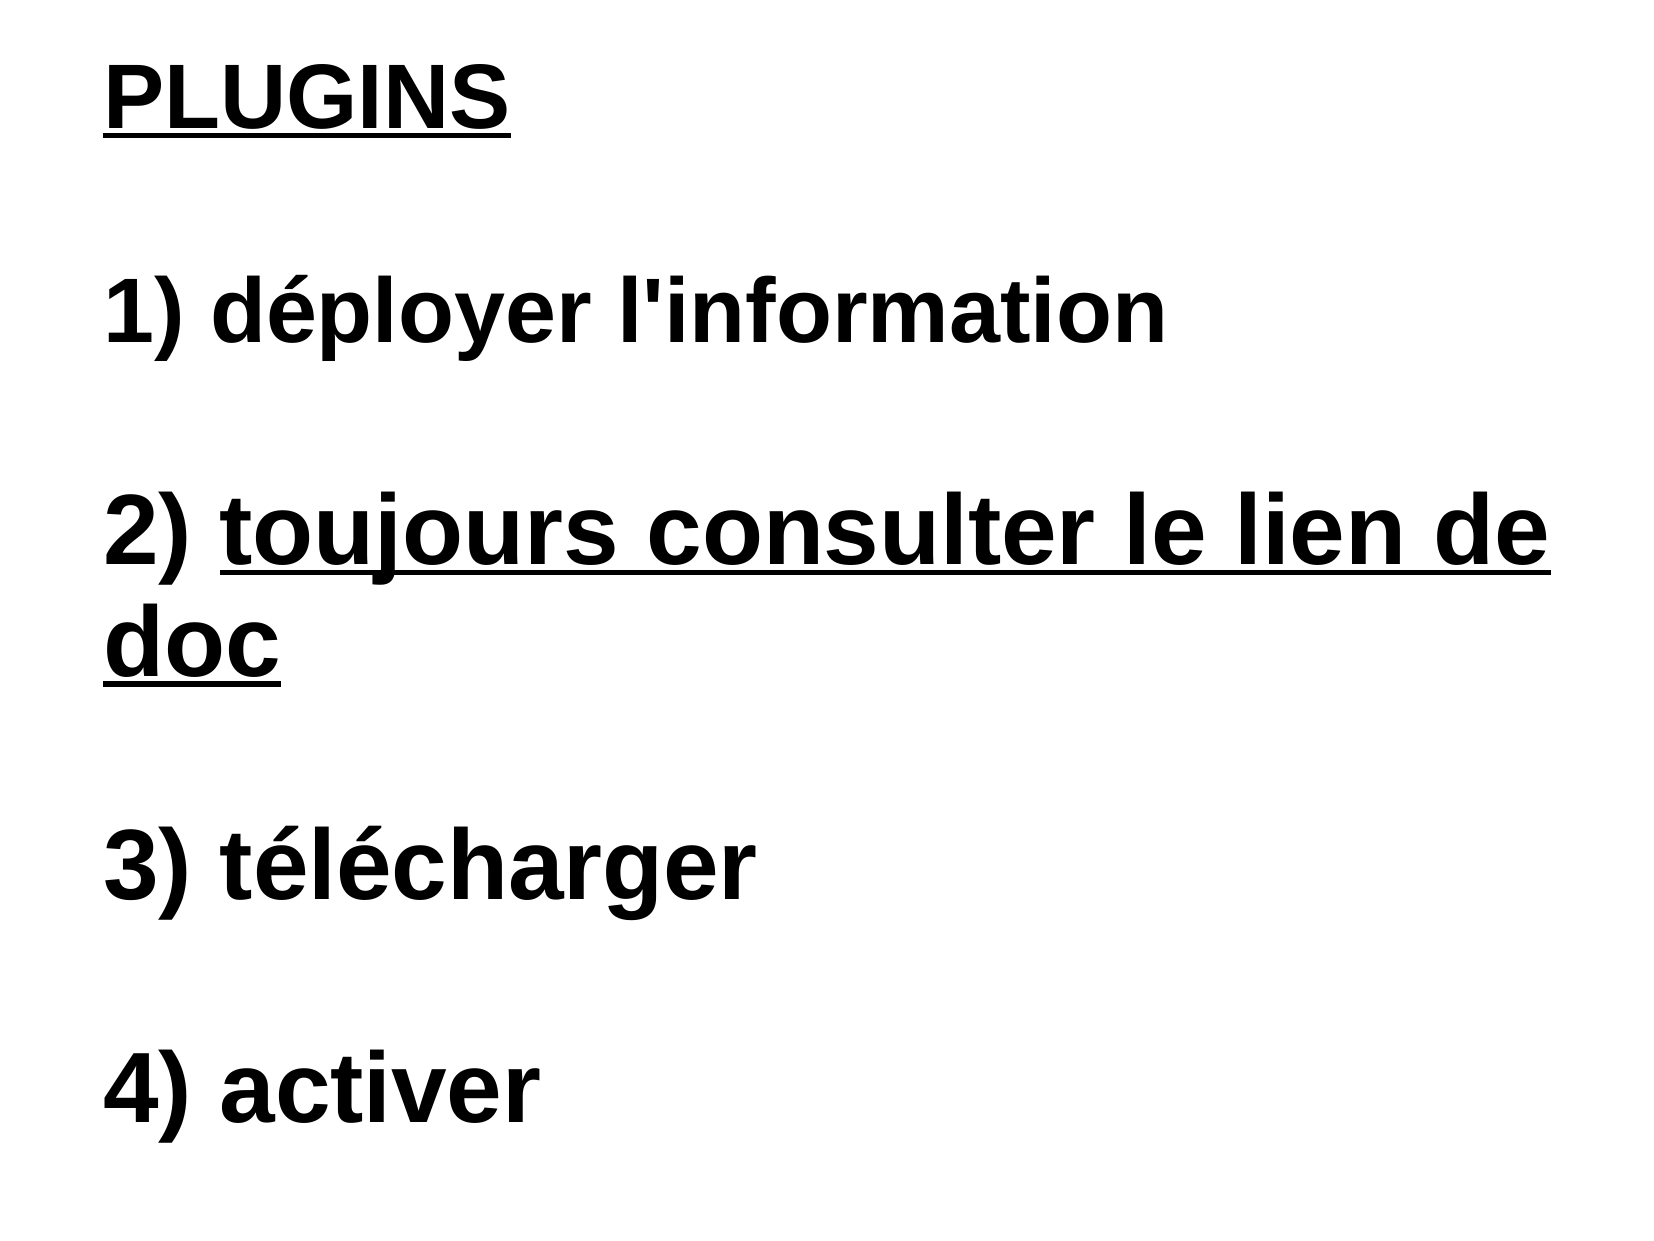

PLUGINS
1) déployer l'information
2) toujours consulter le lien de doc
3) télécharger
4) activer